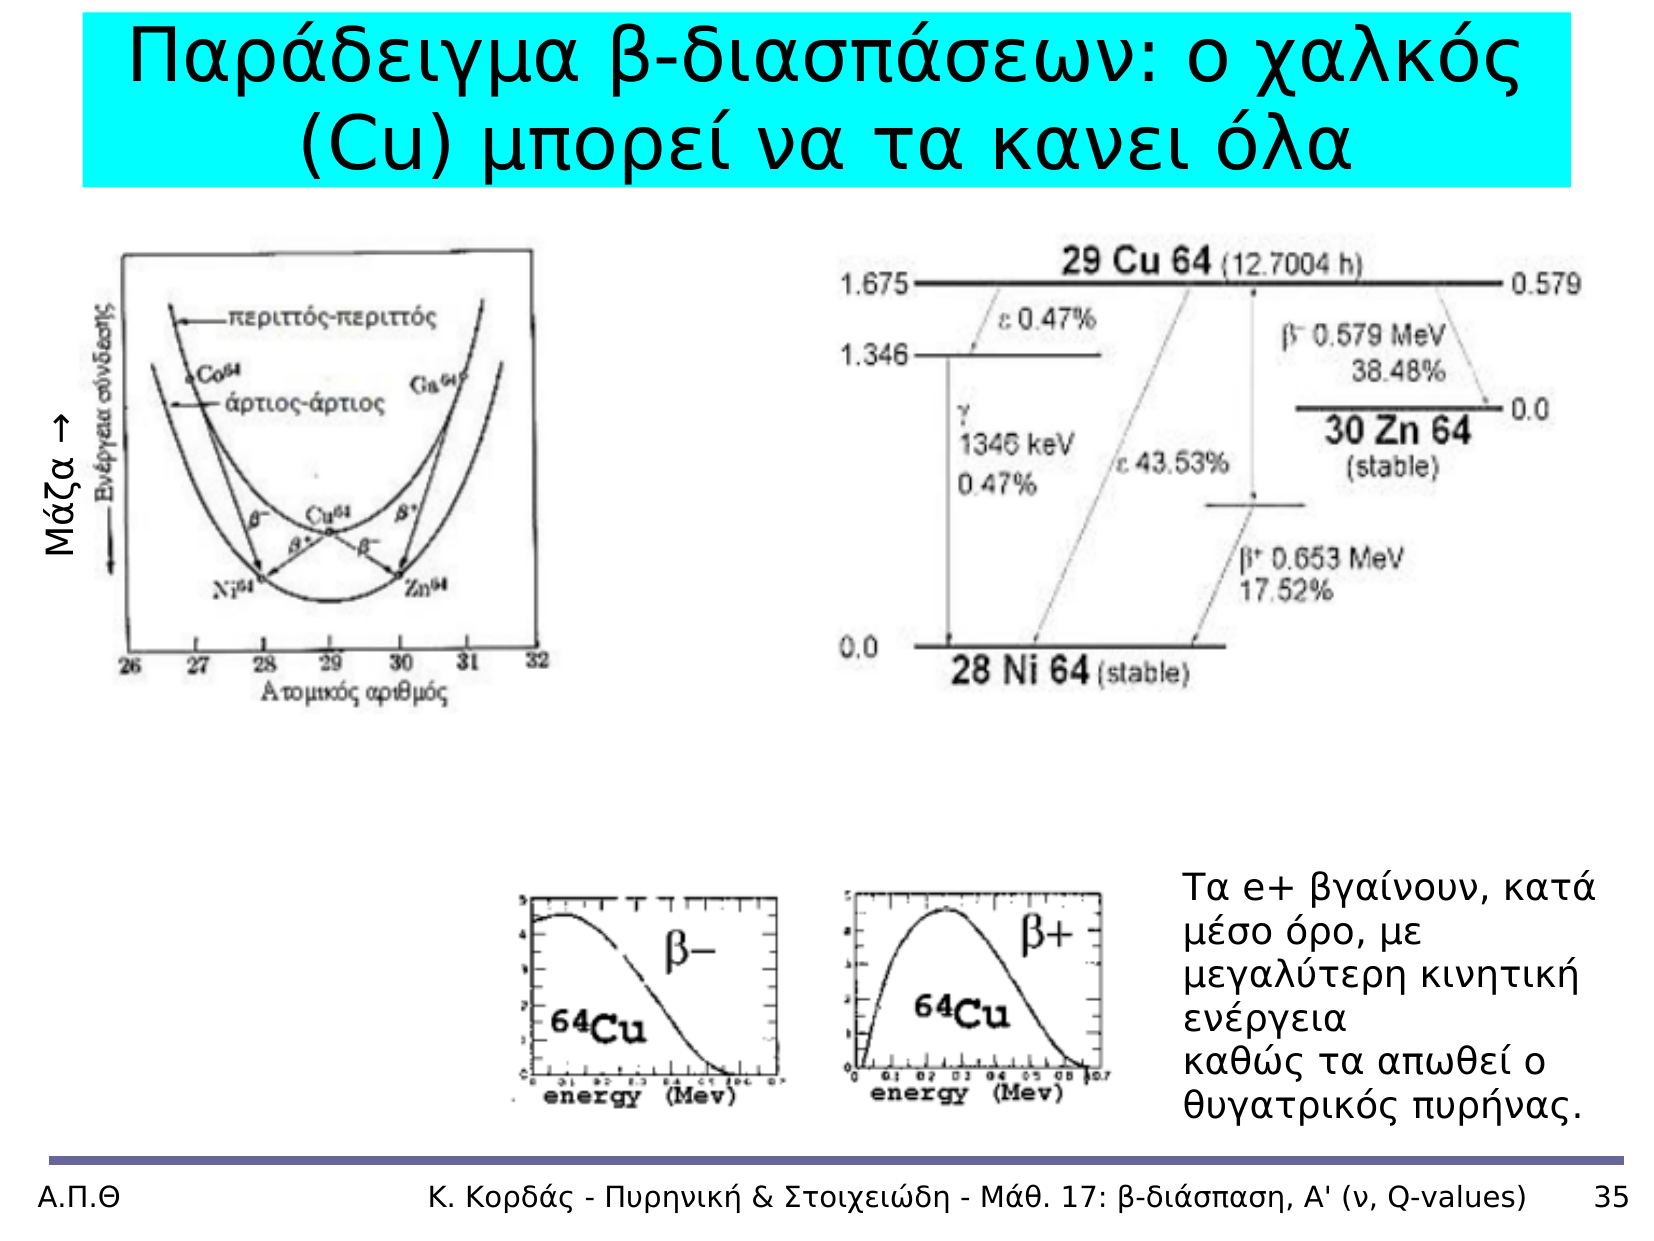

# Παράδειγμα β-διασπάσεων: ο χαλκός (Cu) μπορεί να τα κανει όλα
Μάζα →
Τα e+ βγαίνουν, κατά
μέσο όρο, με
μεγαλύτερη κινητική
ενέργεια
καθώς τα απωθεί ο
θυγατρικός πυρήνας.
Α.Π.Θ
Κ. Κορδάς - Πυρηνική & Στοιχειώδη - Μάθ. 17: β-διάσπαση, A' (ν, Q-values)
35